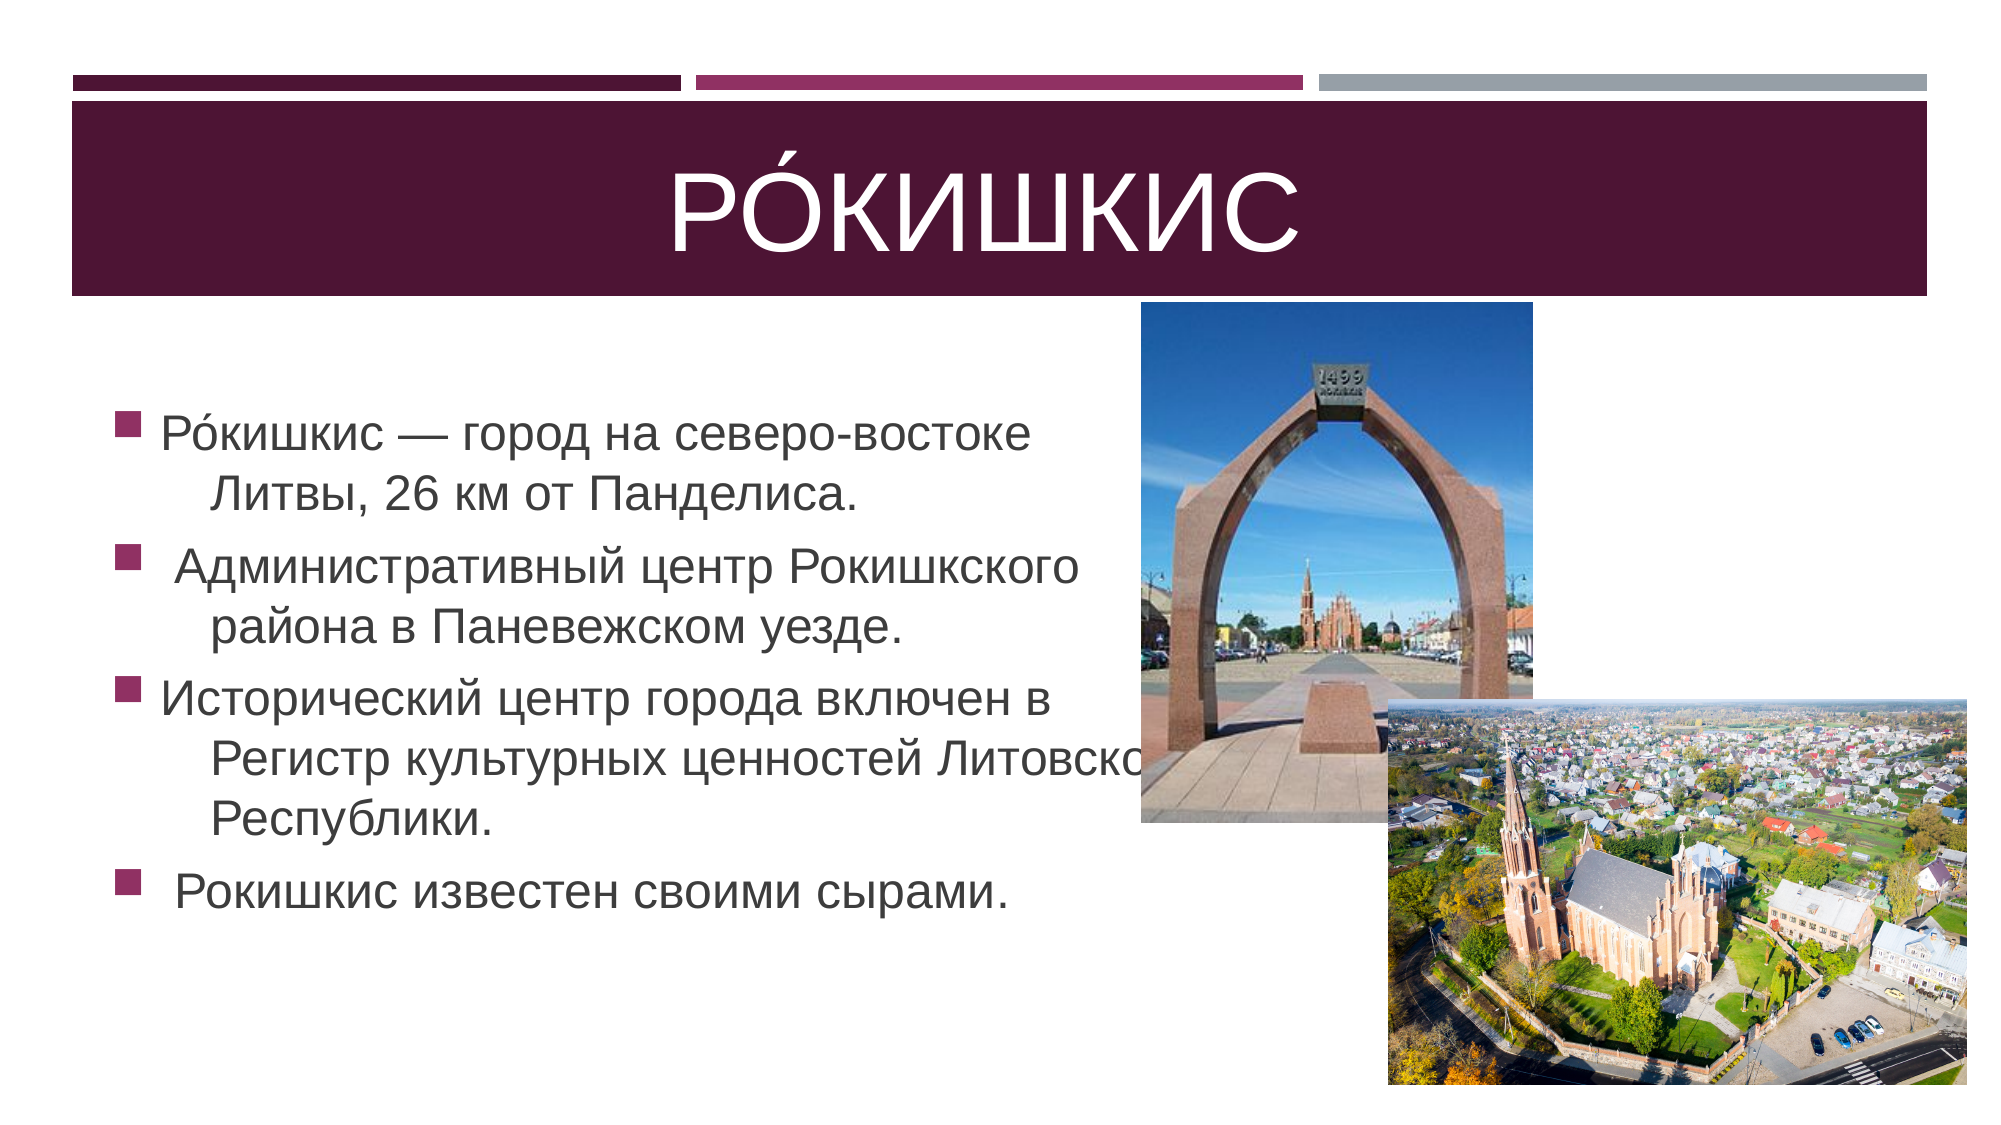

# Ро́кишкиc
Ро́кишкиc — город на северо-востоке Литвы, 26 км от Панделиса.
 Административный центр Рокишкского района в Паневежском уезде.
Исторический центр города включен в Регистр культурных ценностей Литовской Республики.
 Рокишкис известен своими сырами.